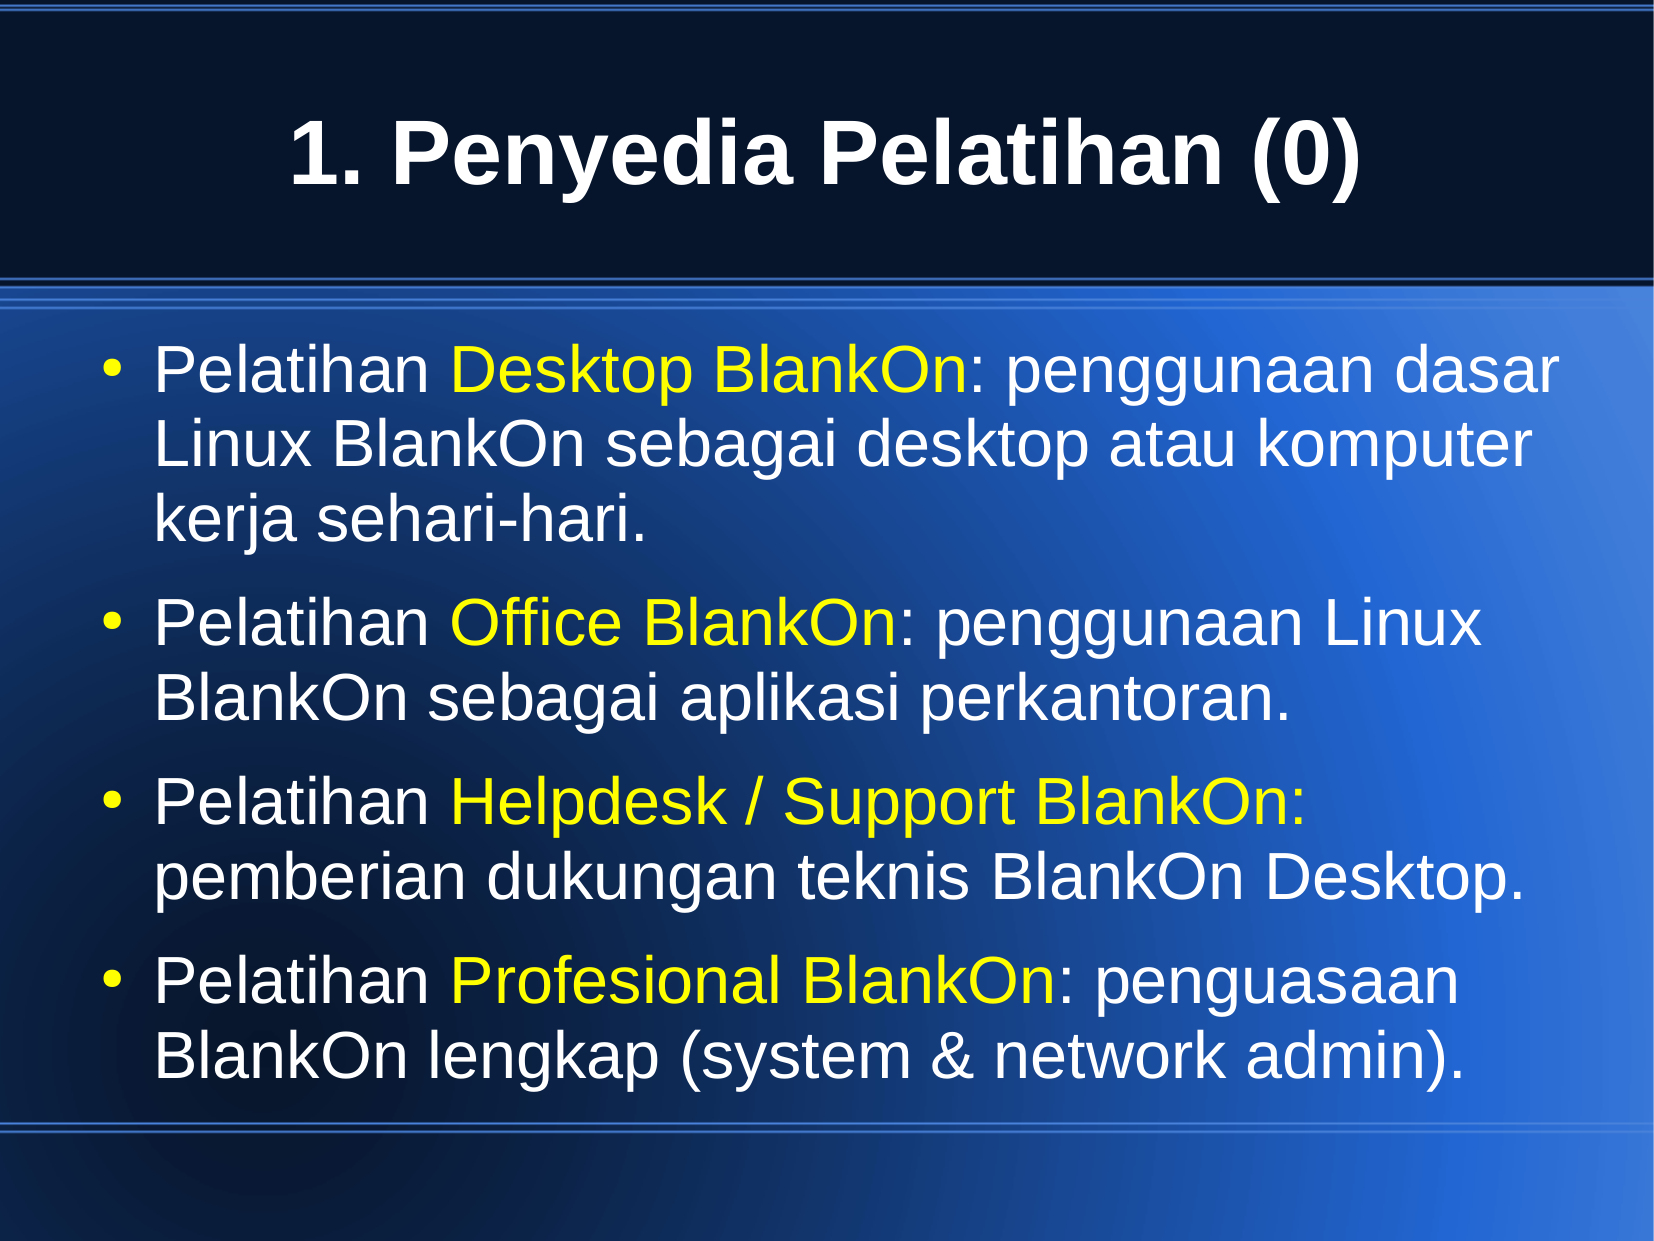

# 1. Penyedia Pelatihan (0)
Pelatihan Desktop BlankOn: penggunaan dasar Linux BlankOn sebagai desktop atau komputer kerja sehari-hari.
Pelatihan Office BlankOn: penggunaan Linux BlankOn sebagai aplikasi perkantoran.
Pelatihan Helpdesk / Support BlankOn: pemberian dukungan teknis BlankOn Desktop.
Pelatihan Profesional BlankOn: penguasaan BlankOn lengkap (system & network admin).